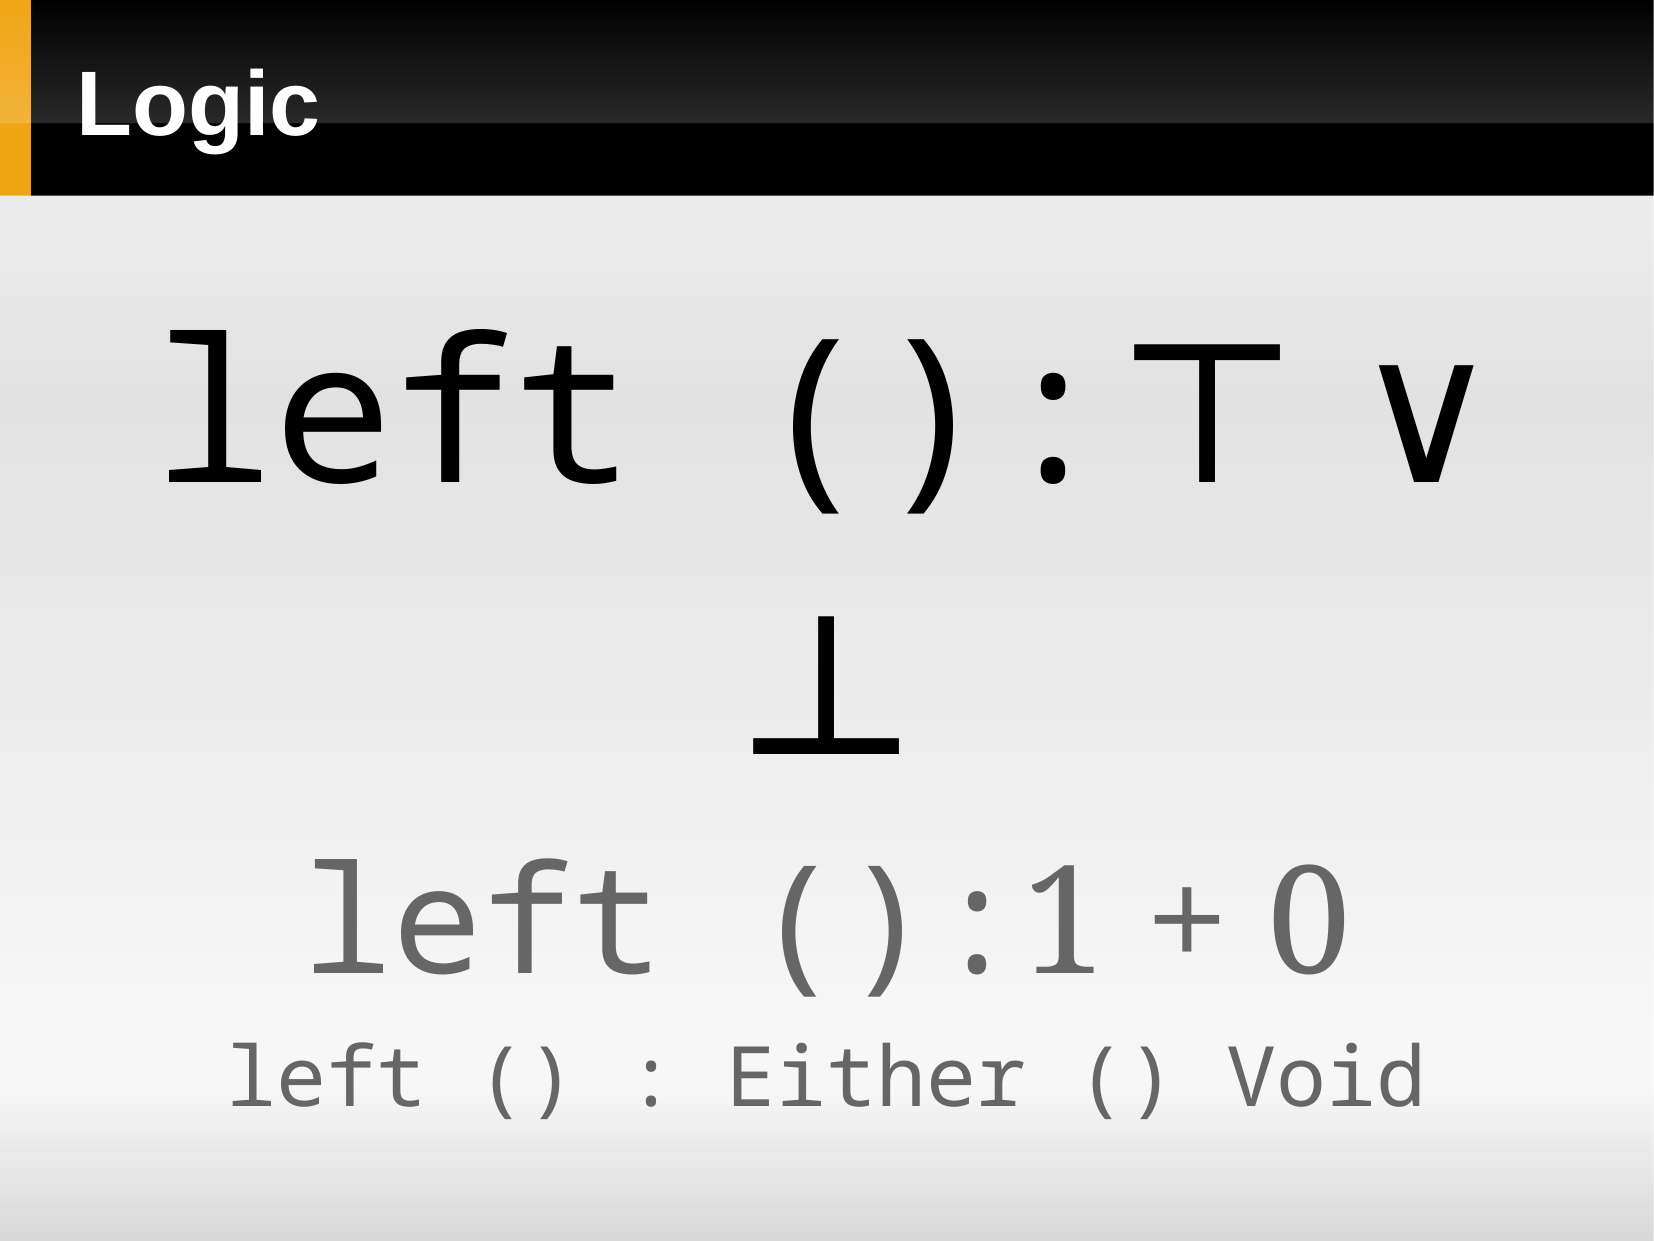

# Logic
left ():⊤ ∨ ⊥
left ():1 + 0
left () : Either () Void